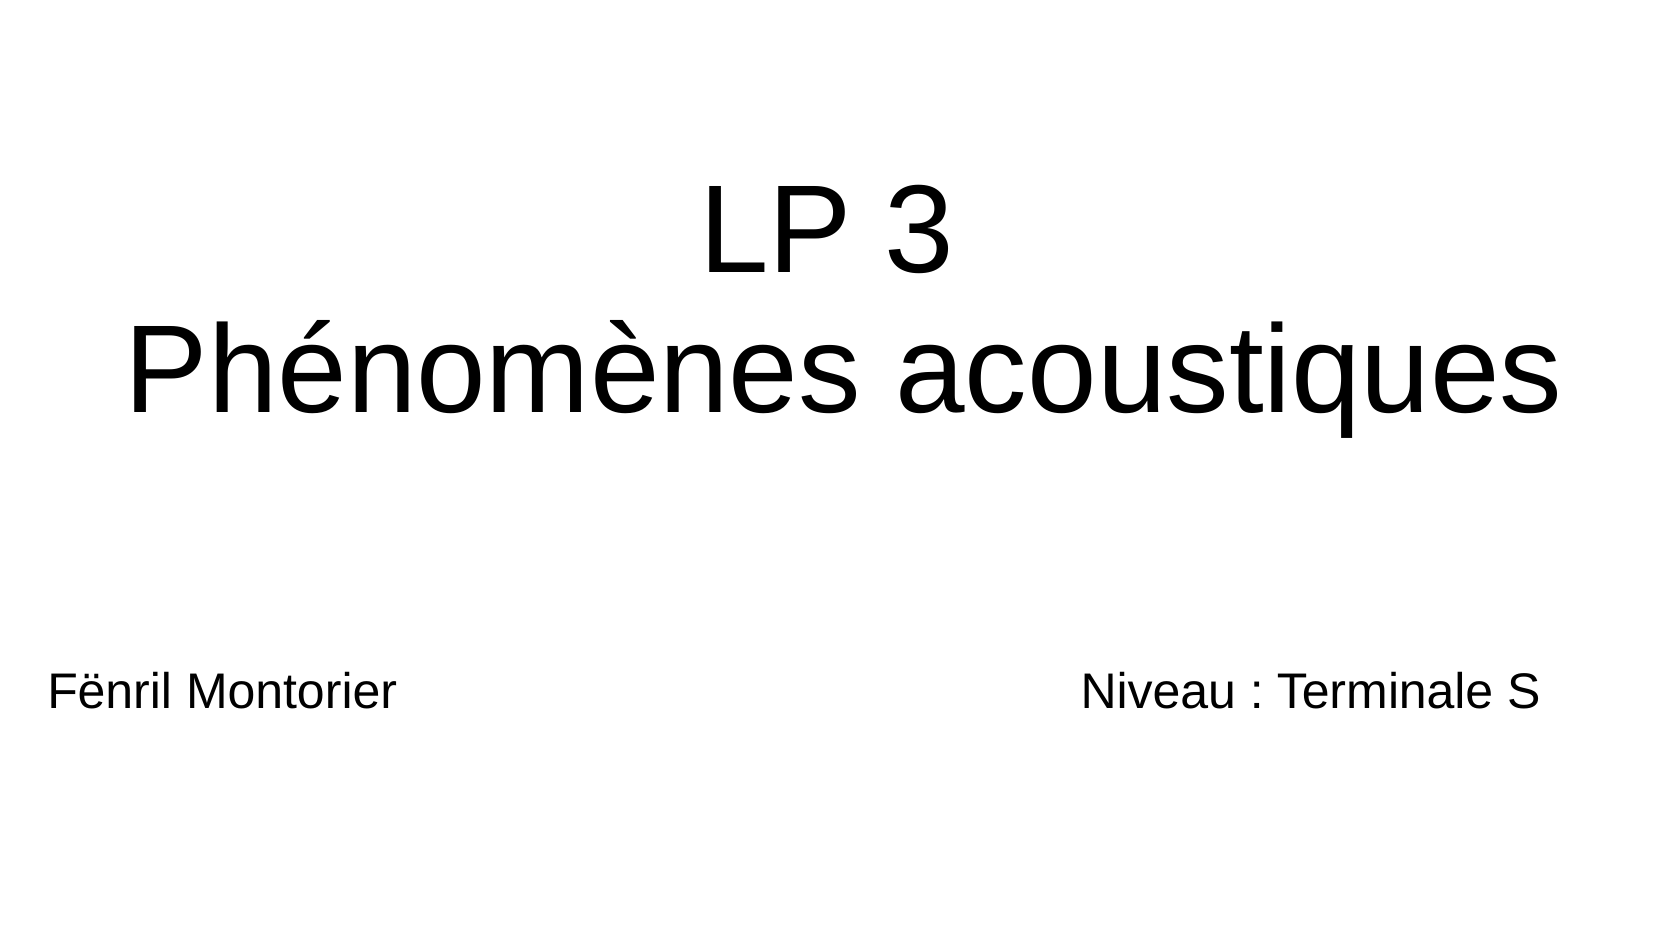

# LP 3 Phénomènes acoustiques
Fënril Montorier										Niveau : Terminale S